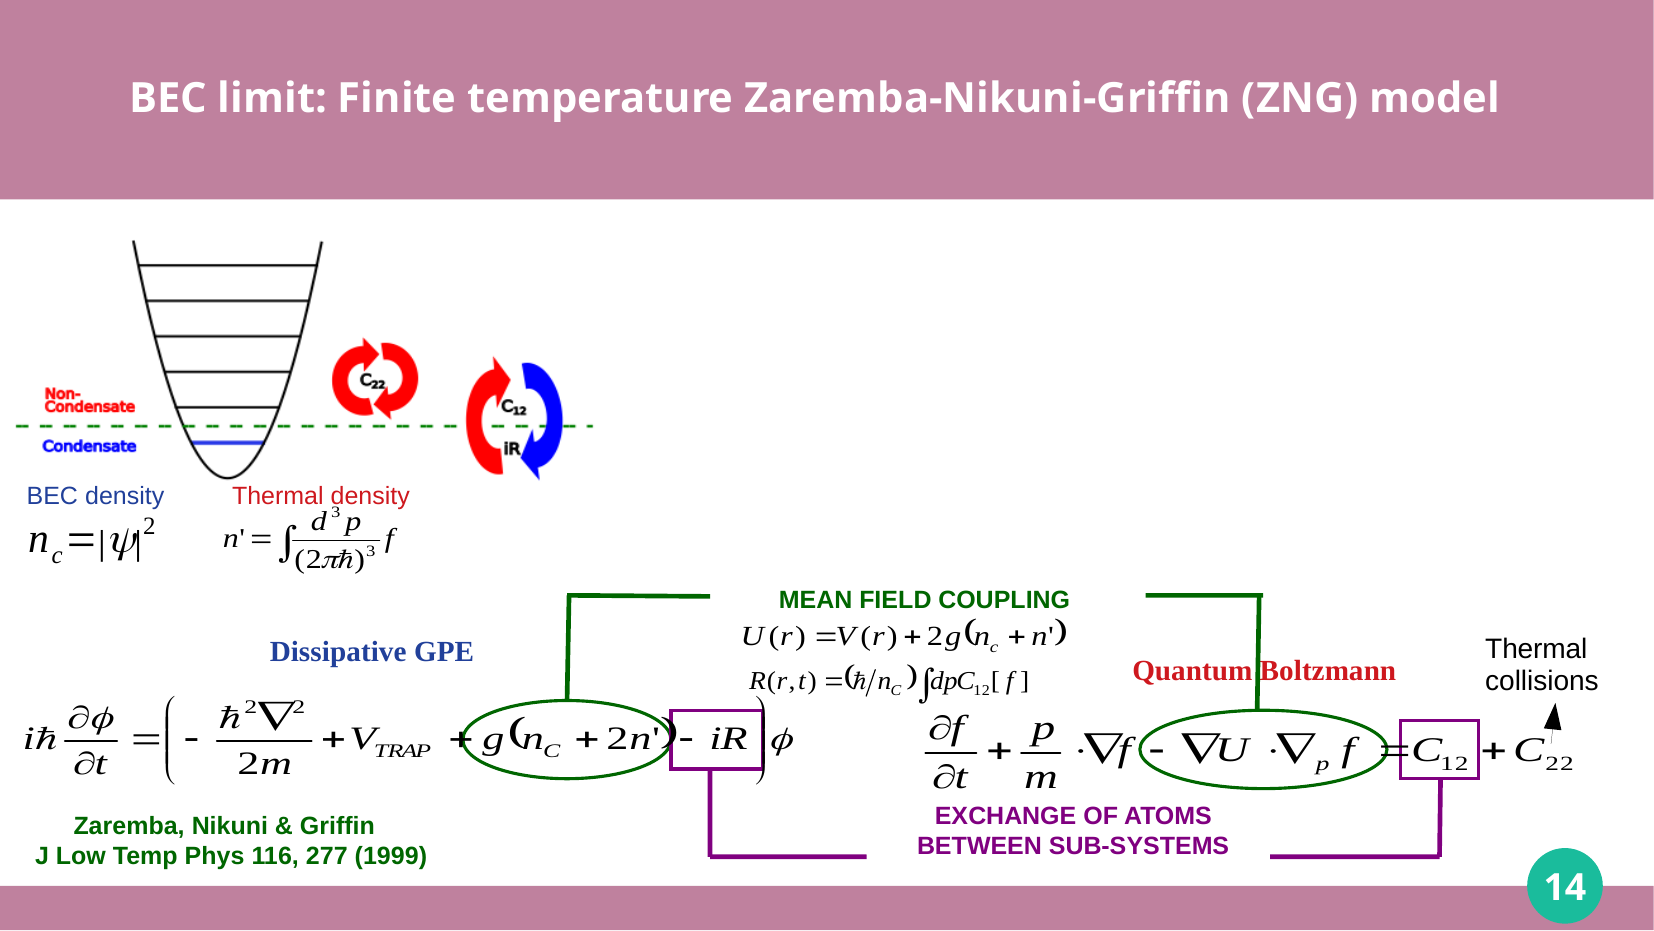

# BEC limit: Finite temperature Zaremba-Nikuni-Griffin (ZNG) model
BEC density
Thermal density
MEAN FIELD COUPLING
Dissipative GPE
Thermal
collisions
Quantum Boltzmann
EXCHANGE OF ATOMS
BETWEEN SUB-SYSTEMS
Zaremba, Nikuni & Griffin
 J Low Temp Phys 116, 277 (1999)